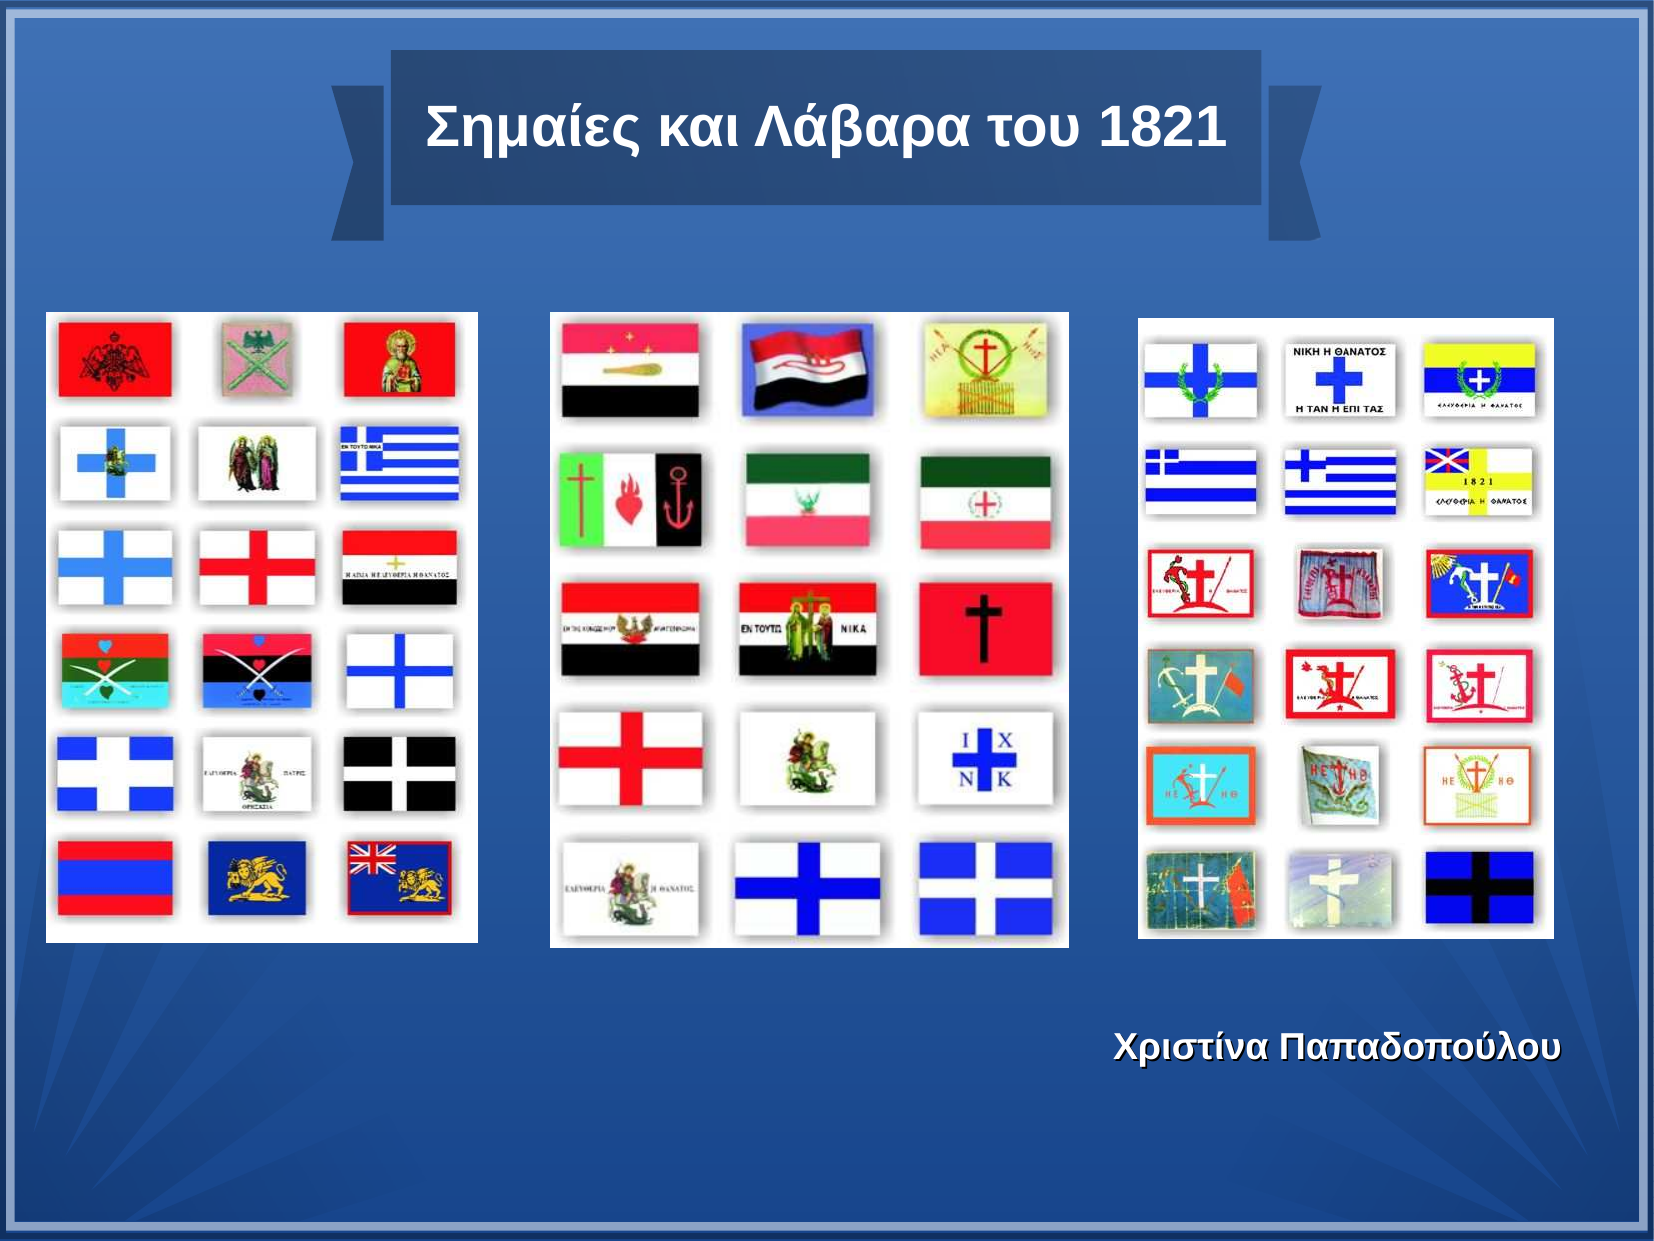

# Σημαίες και Λάβαρα του 1821
Χριστίνα Παπαδοπούλου